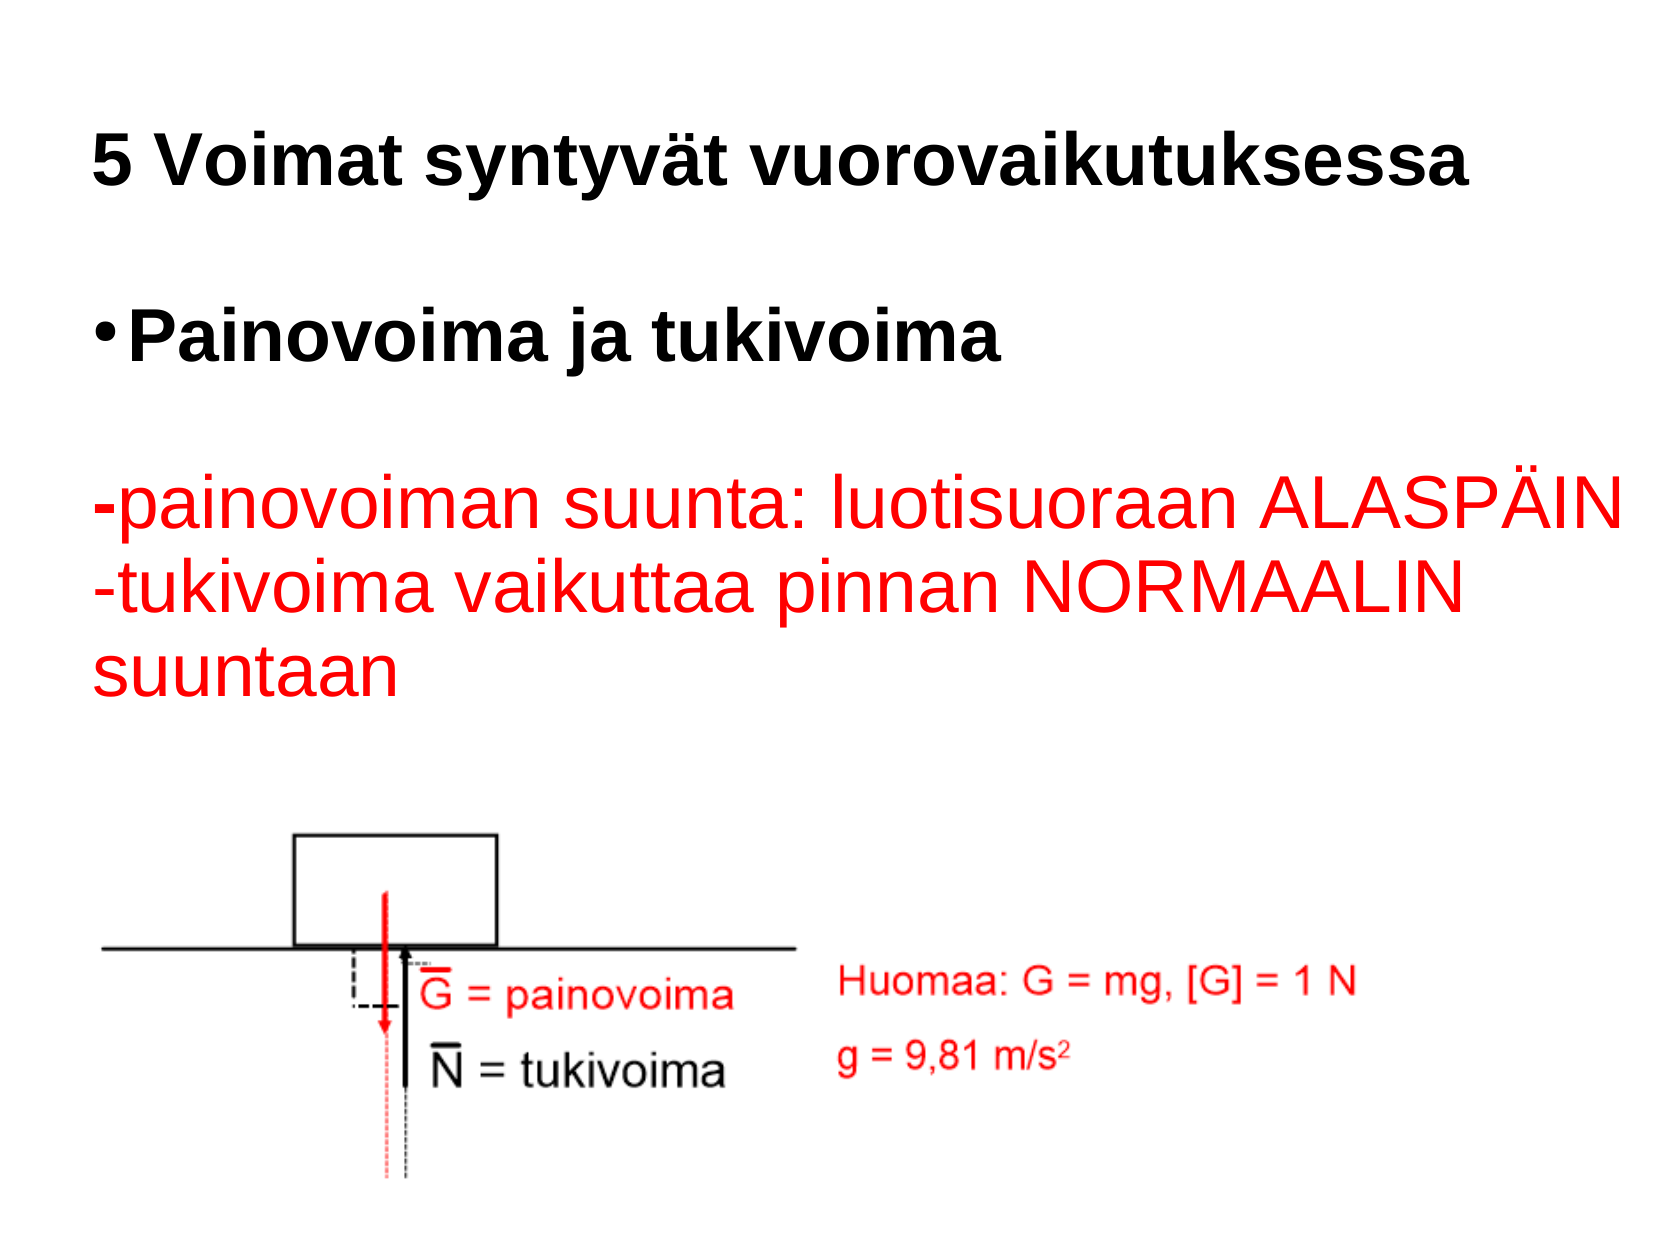

5 Voimat syntyvät vuorovaikutuksessa
Painovoima ja tukivoima
-painovoiman suunta: luotisuoraan ALASPÄIN
-tukivoima vaikuttaa pinnan NORMAALIN suuntaan